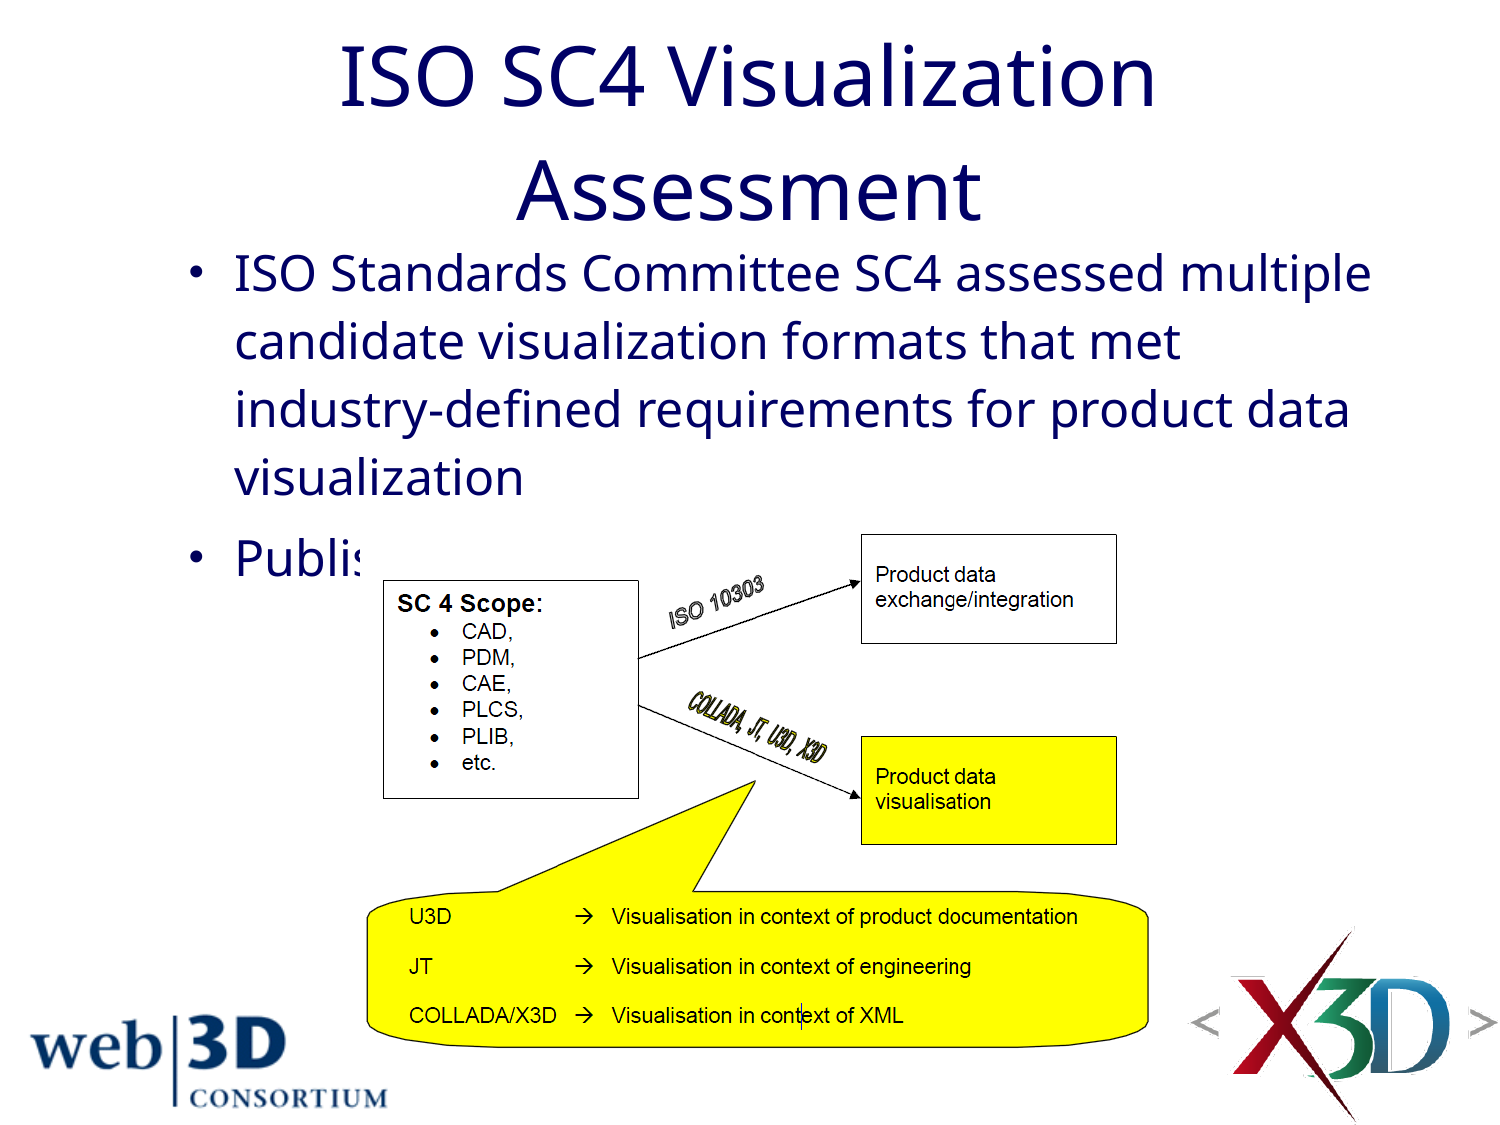

# ISO SC4 Visualization Assessment
ISO Standards Committee SC4 assessed multiple candidate visualization formats that met industry-defined requirements for product data visualization
Published April 2009